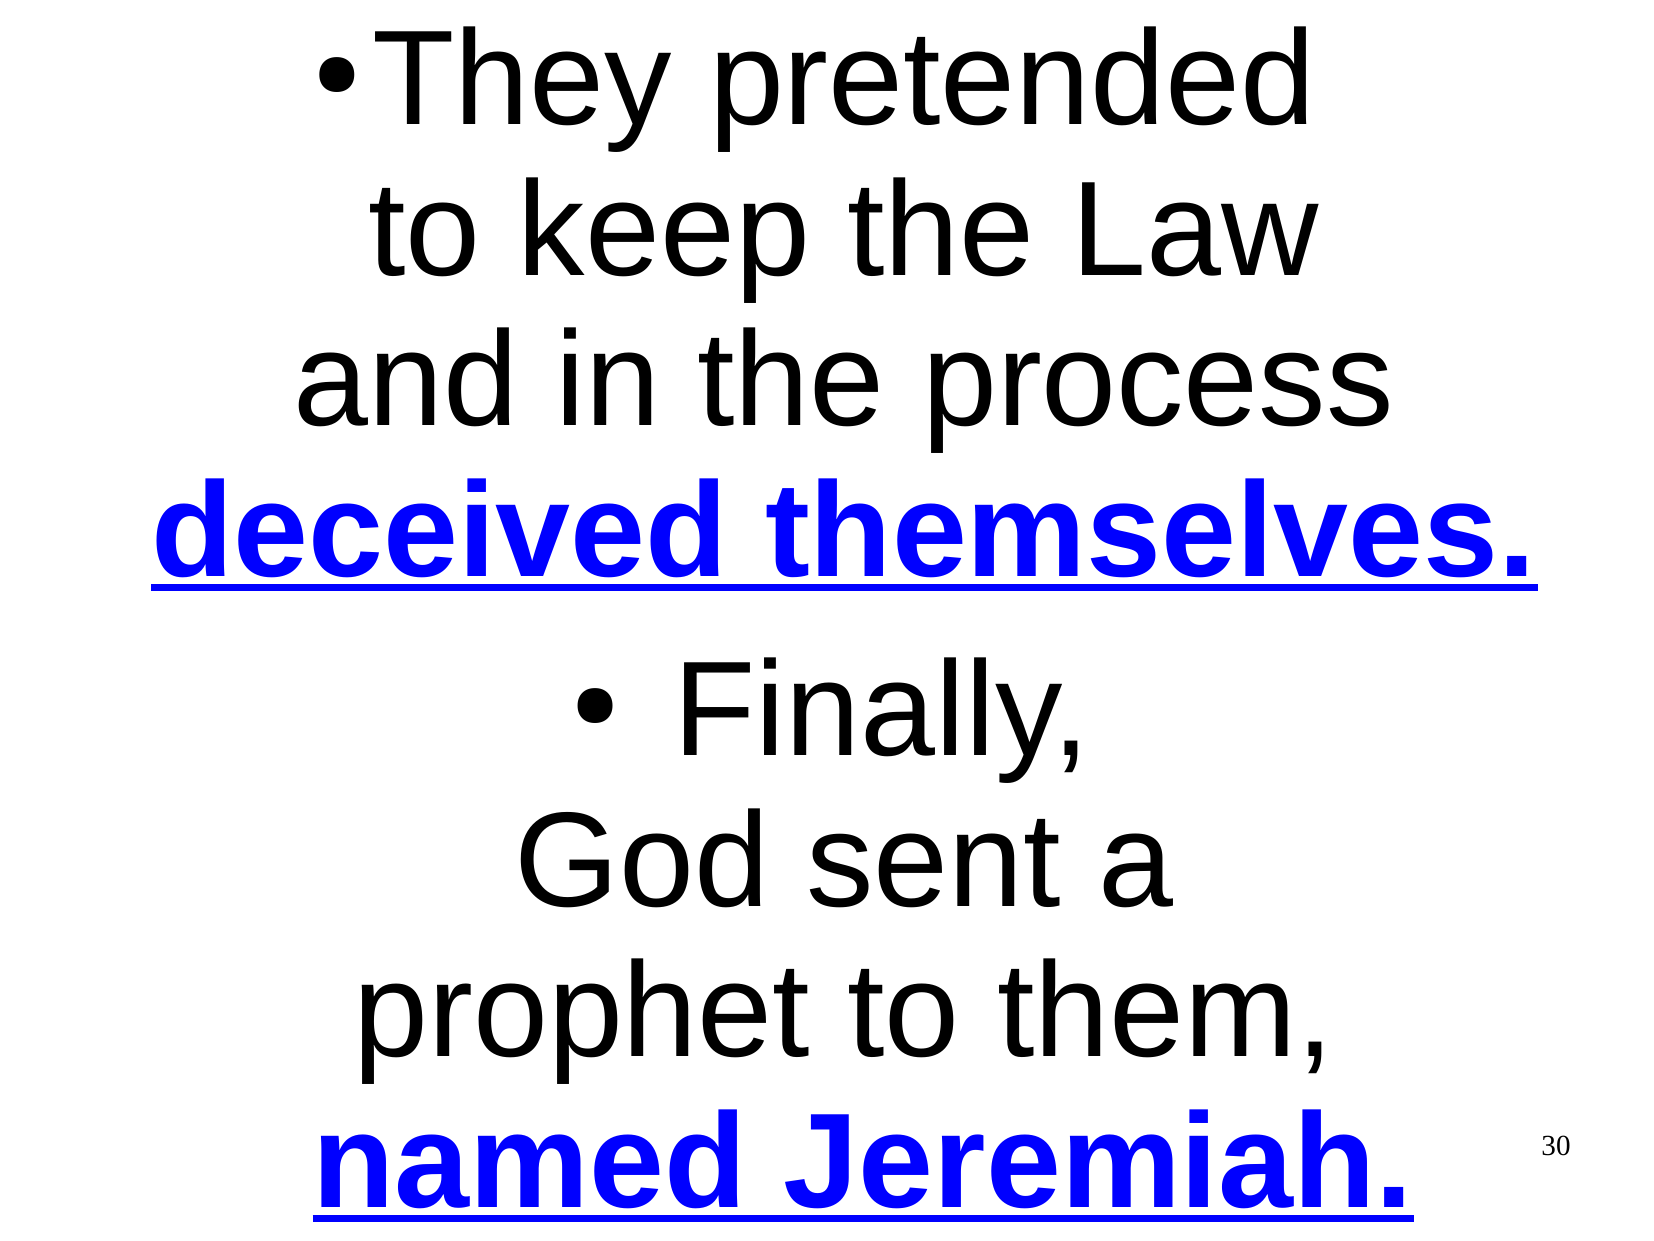

# They pretended to keep the Law and in the process deceived themselves.
 Finally,
God sent a
prophet to them,
named Jeremiah.
30